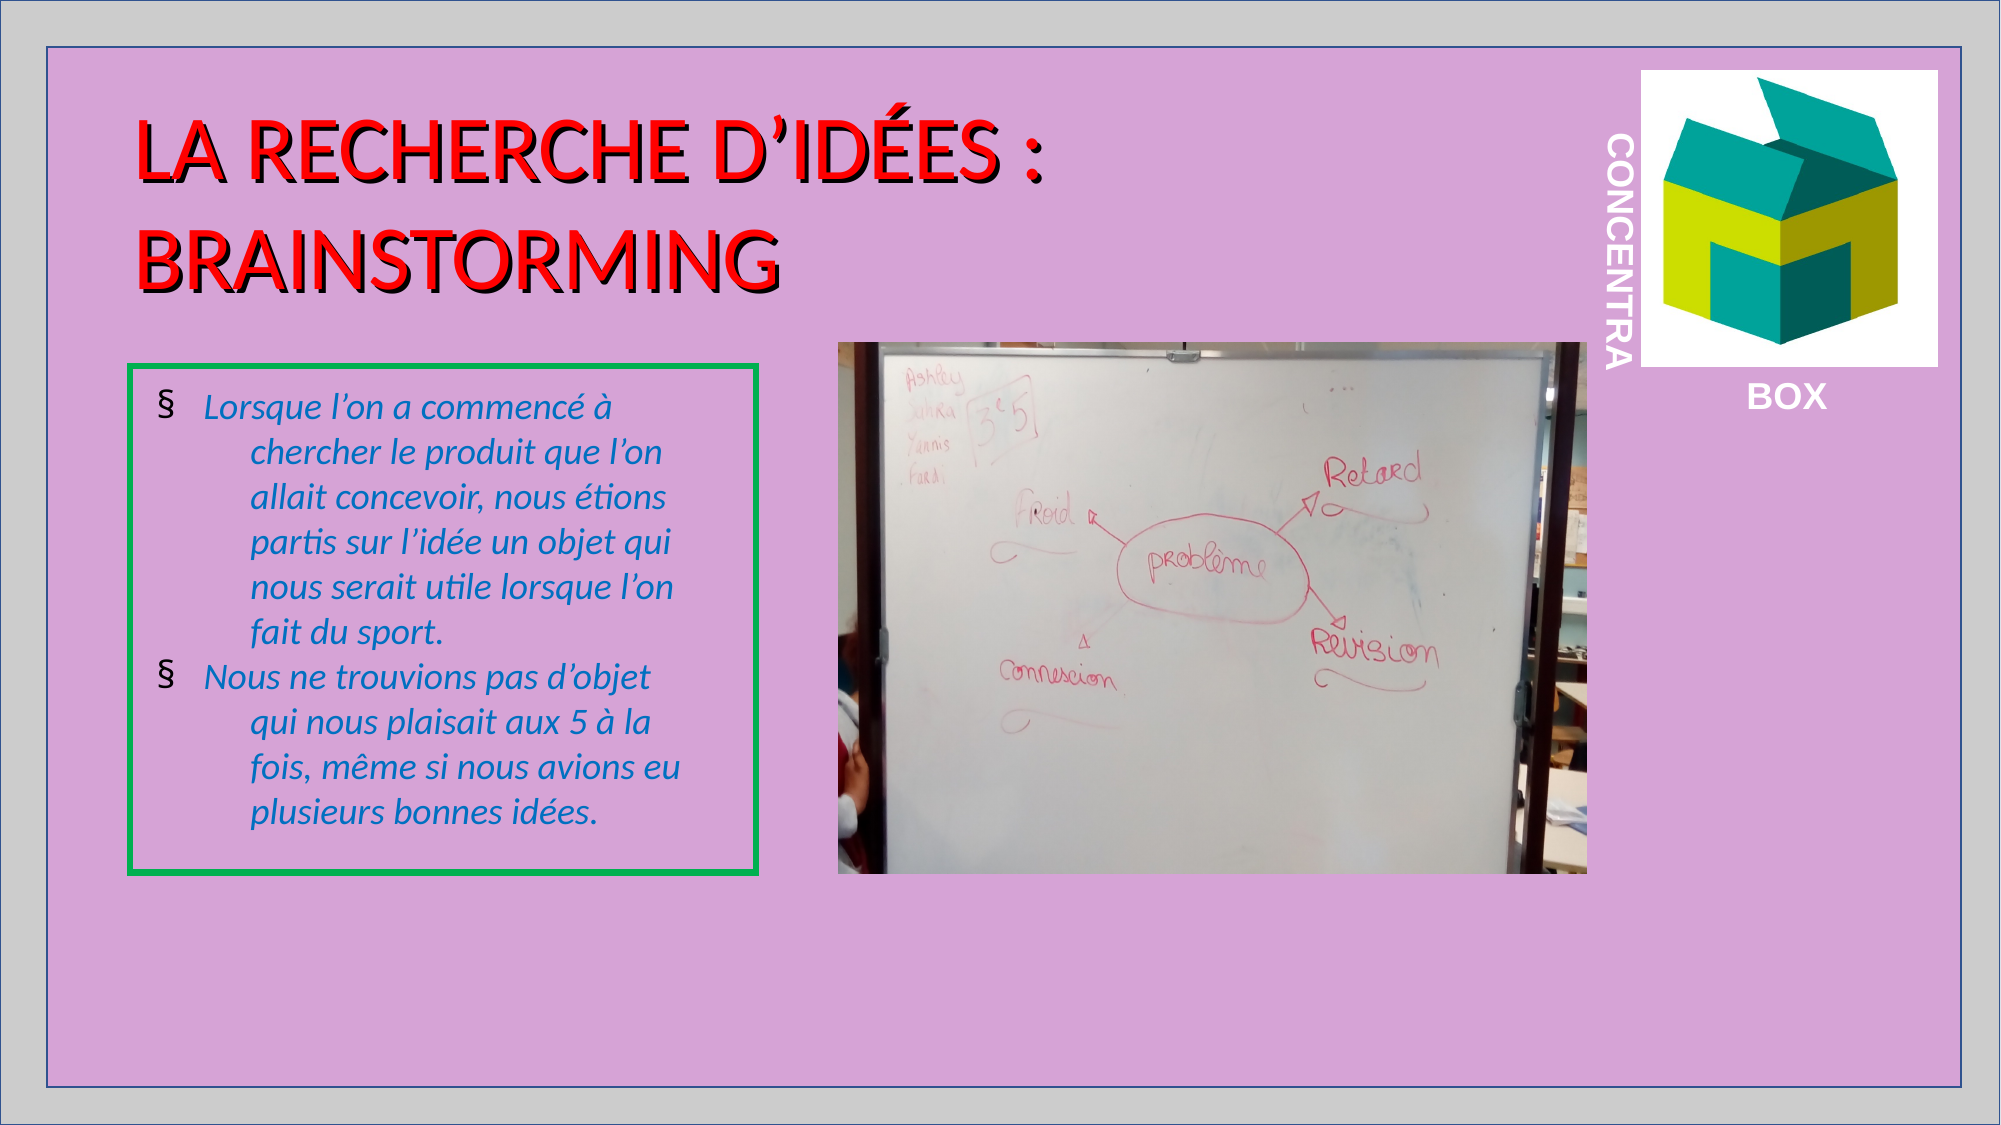

LA RECHERCHE D’IDÉES :
BRAINSTORMING
Lorsque l’on a commencé à chercher le produit que l’on allait concevoir, nous étions partis sur l’idée un objet qui nous serait utile lorsque l’on fait du sport.
Nous ne trouvions pas d’objet qui nous plaisait aux 5 à la fois, même si nous avions eu plusieurs bonnes idées.